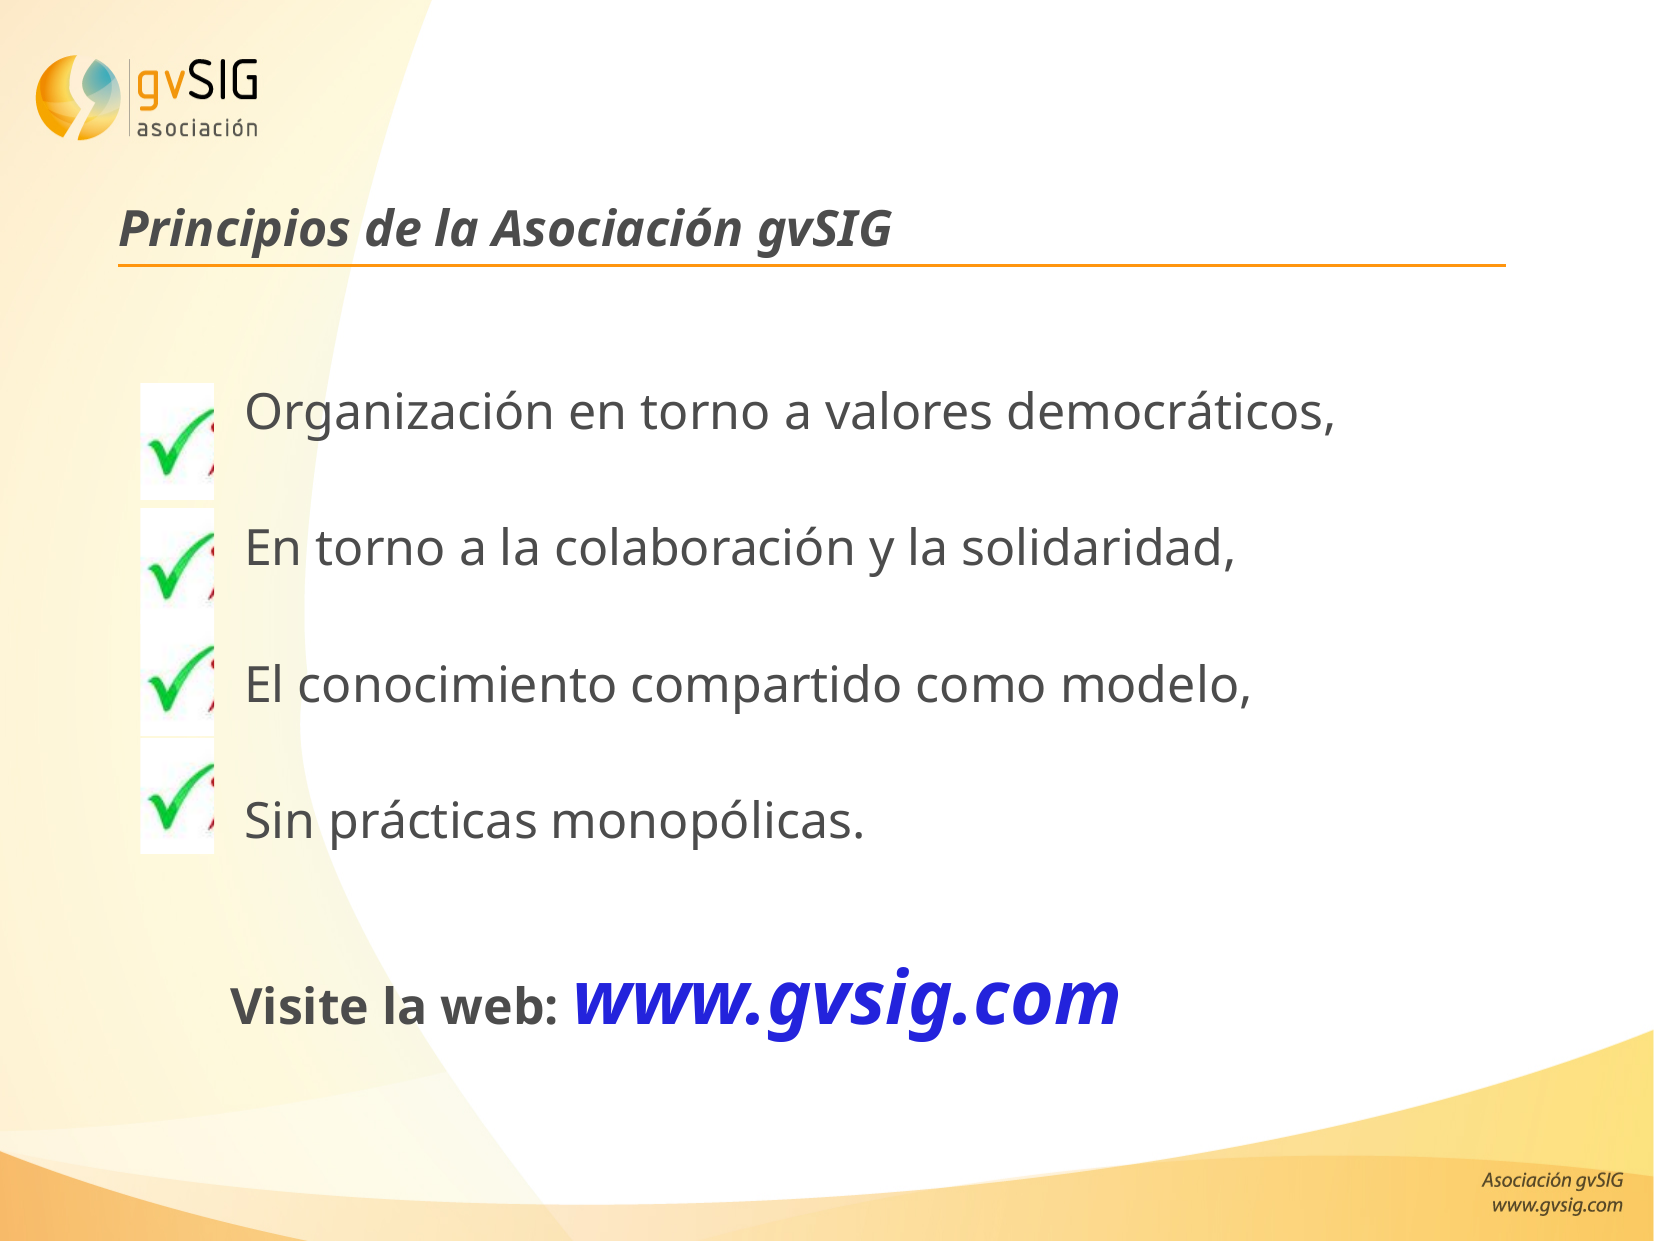

Principios de la Asociación gvSIG
Organización en torno a valores democráticos,
En torno a la colaboración y la solidaridad,
El conocimiento compartido como modelo,
Sin prácticas monopólicas.
# Visite la web: www.gvsig.com